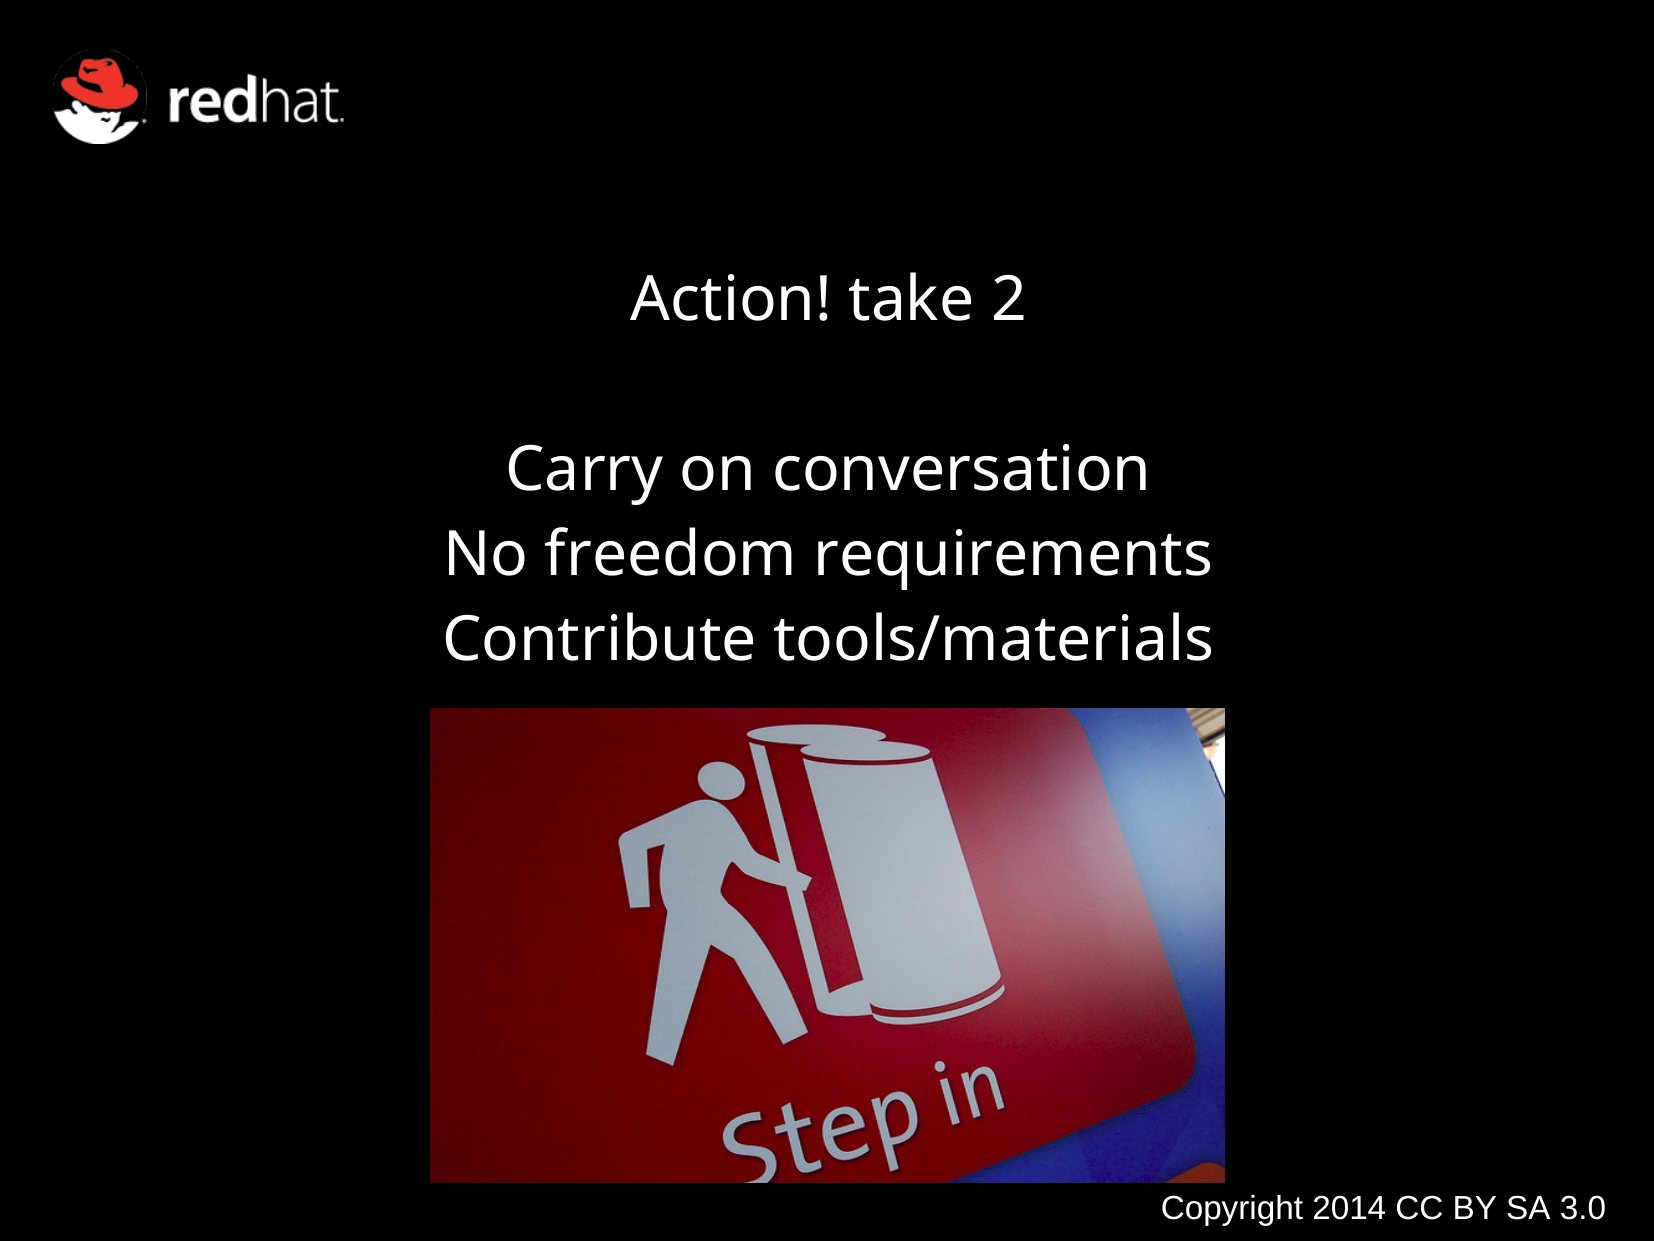

Action! take 2
Carry on conversation
No freedom requirements
Contribute tools/materials